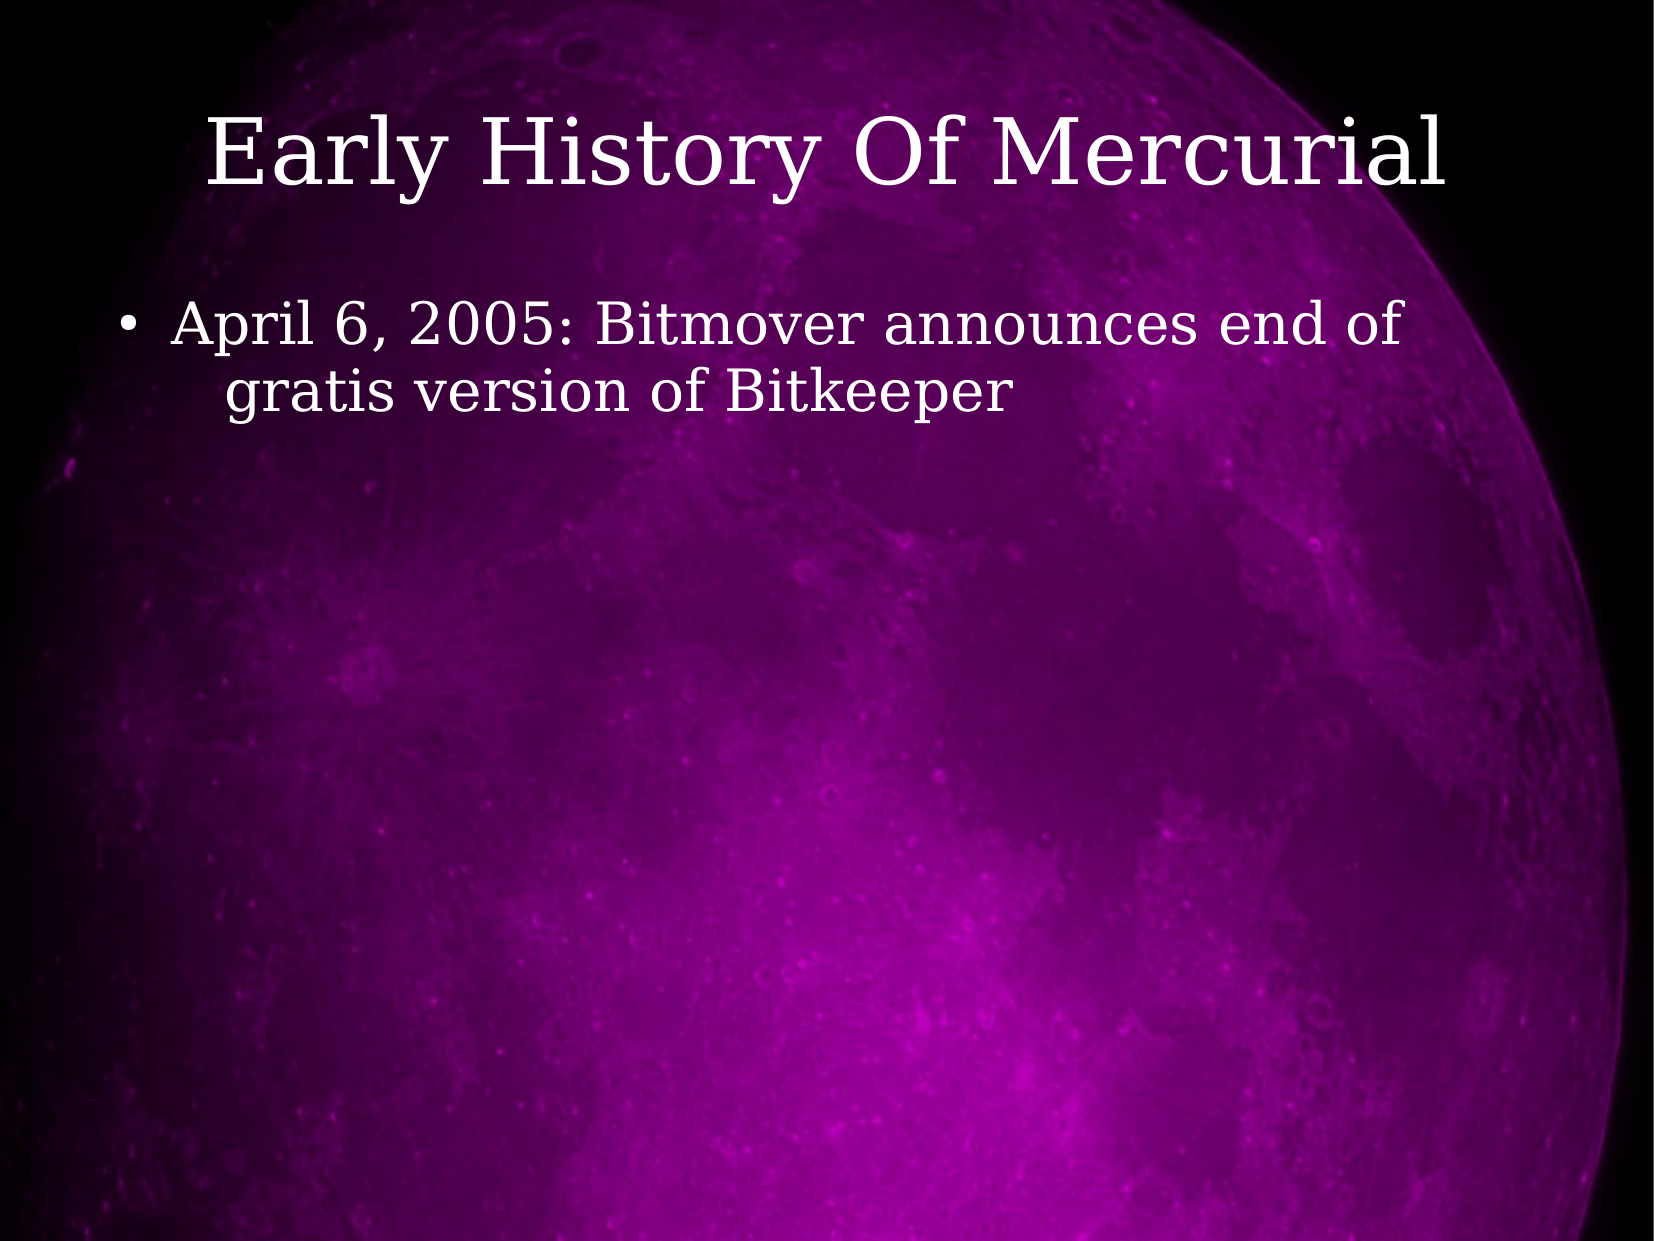

# Early History Of Mercurial
April 6, 2005: Bitmover announces end of gratis version of Bitkeeper